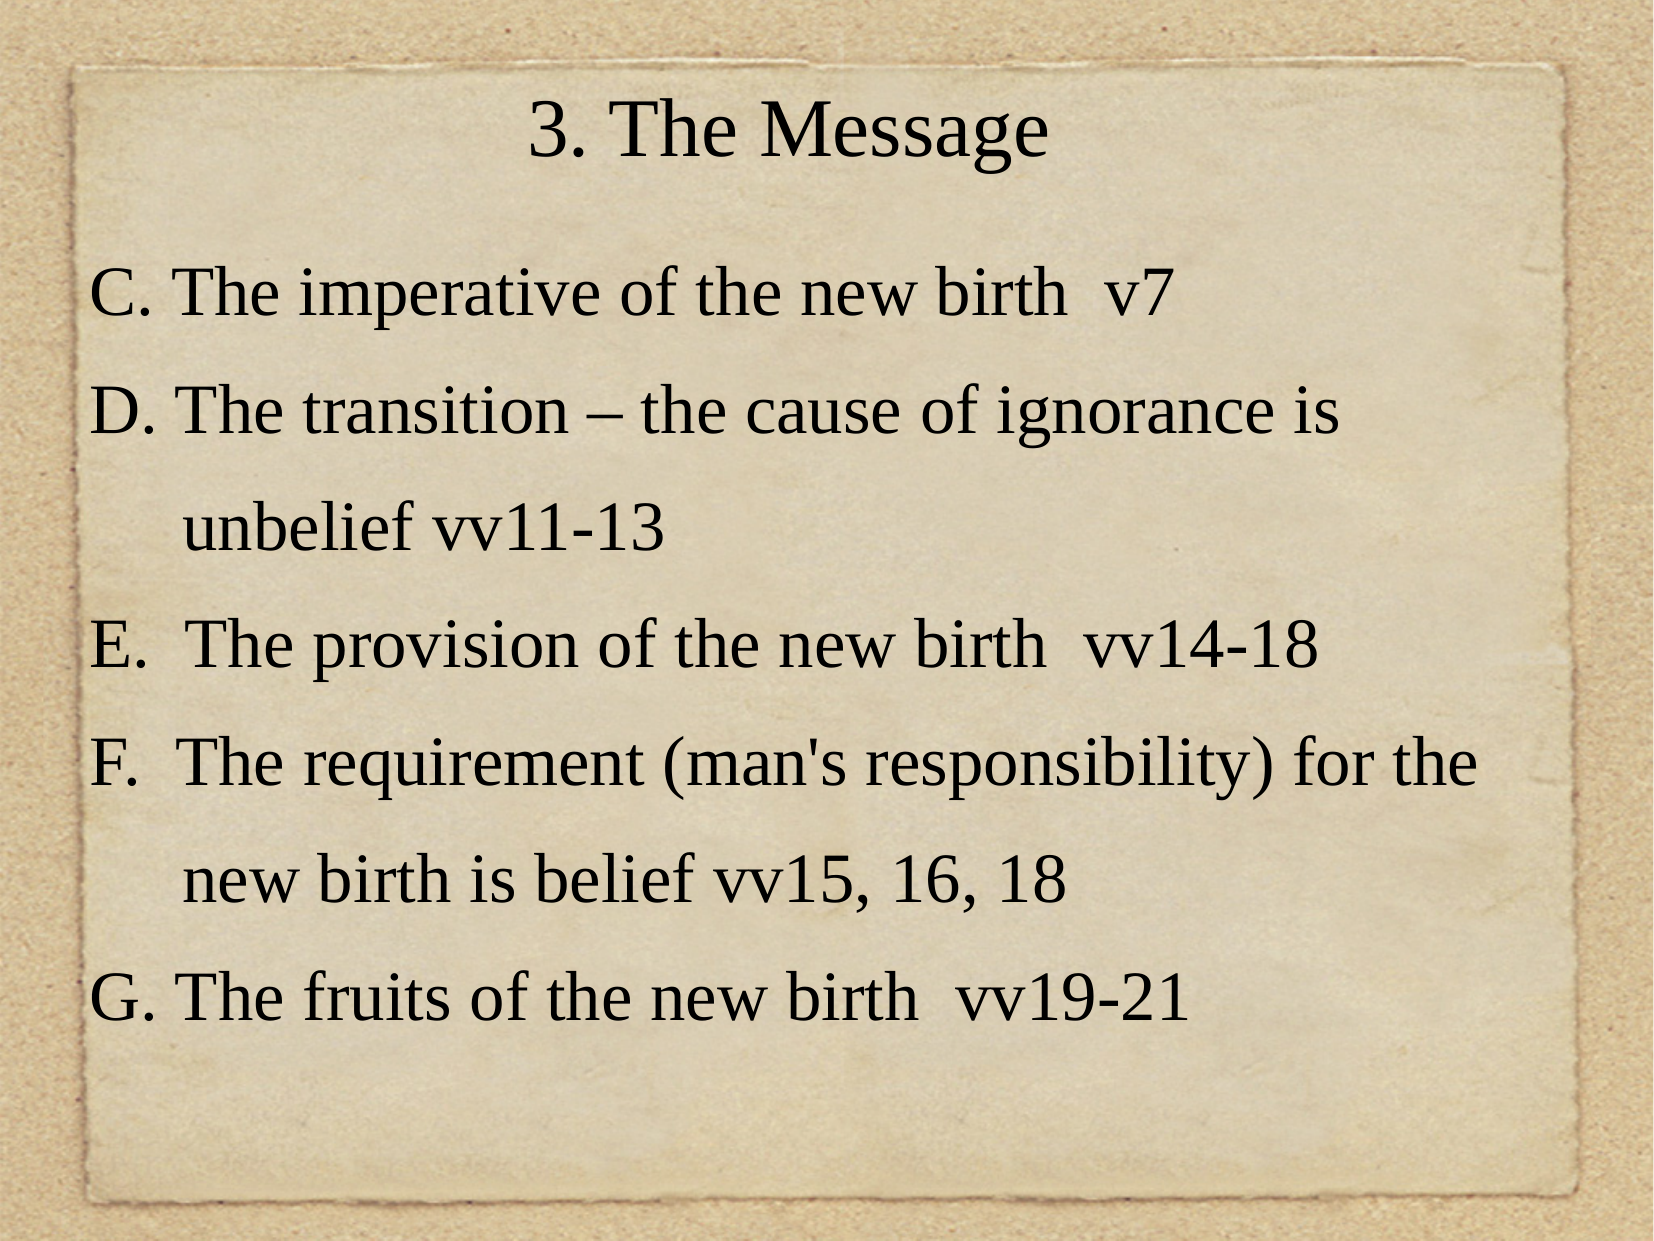

3. The Message
C. The imperative of the new birth v7
D. The transition – the cause of ignorance is 				 unbelief vv11-13
E. The provision of the new birth vv14-18
F. The requirement (man's responsibility) for the 		 new birth is belief vv15, 16, 18
G. The fruits of the new birth vv19-21